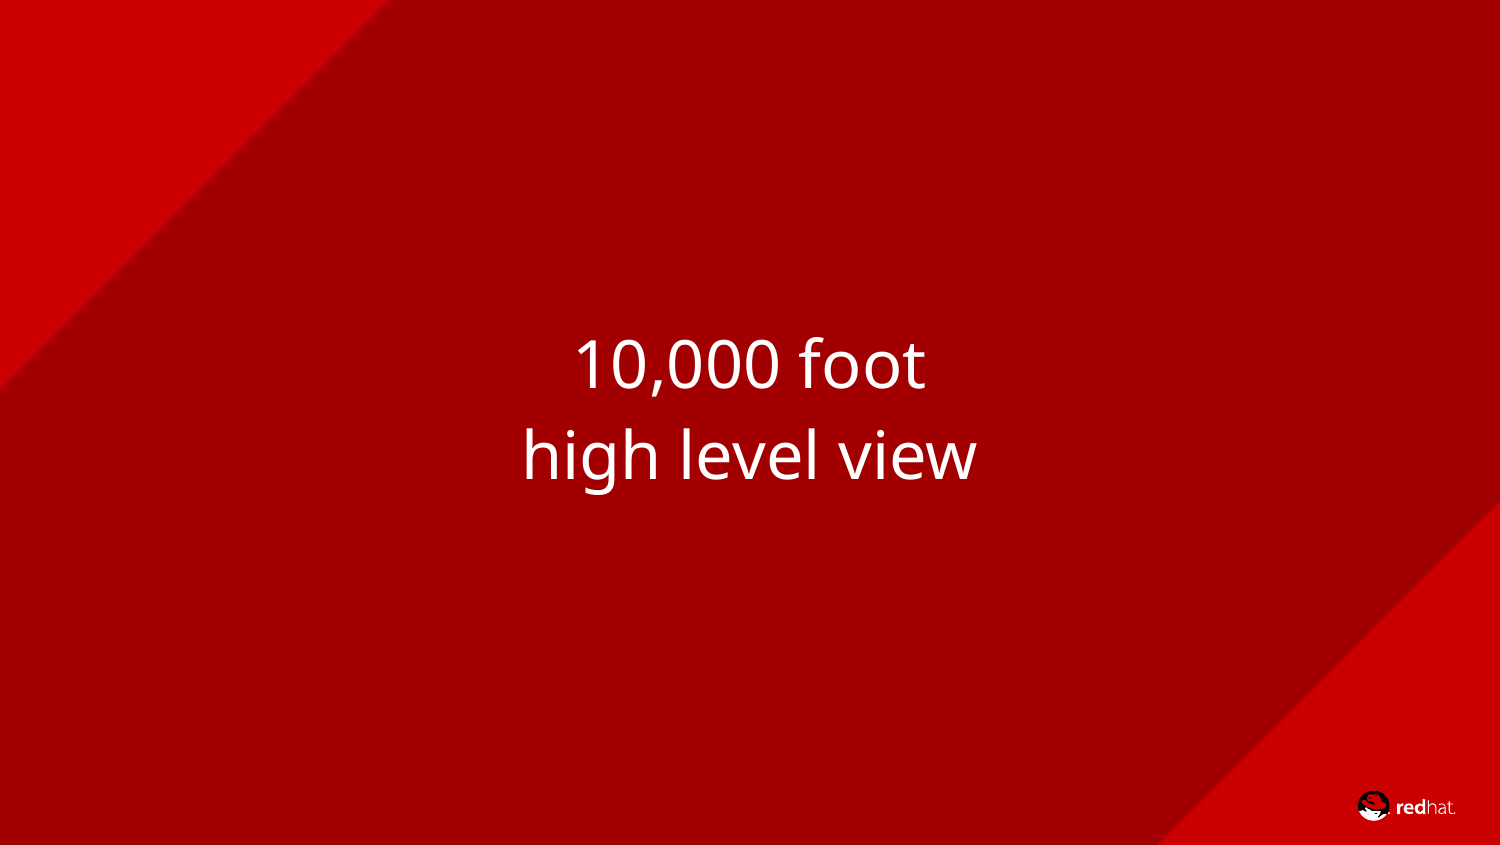

# 10,000 foot high level view
TLS 1.3